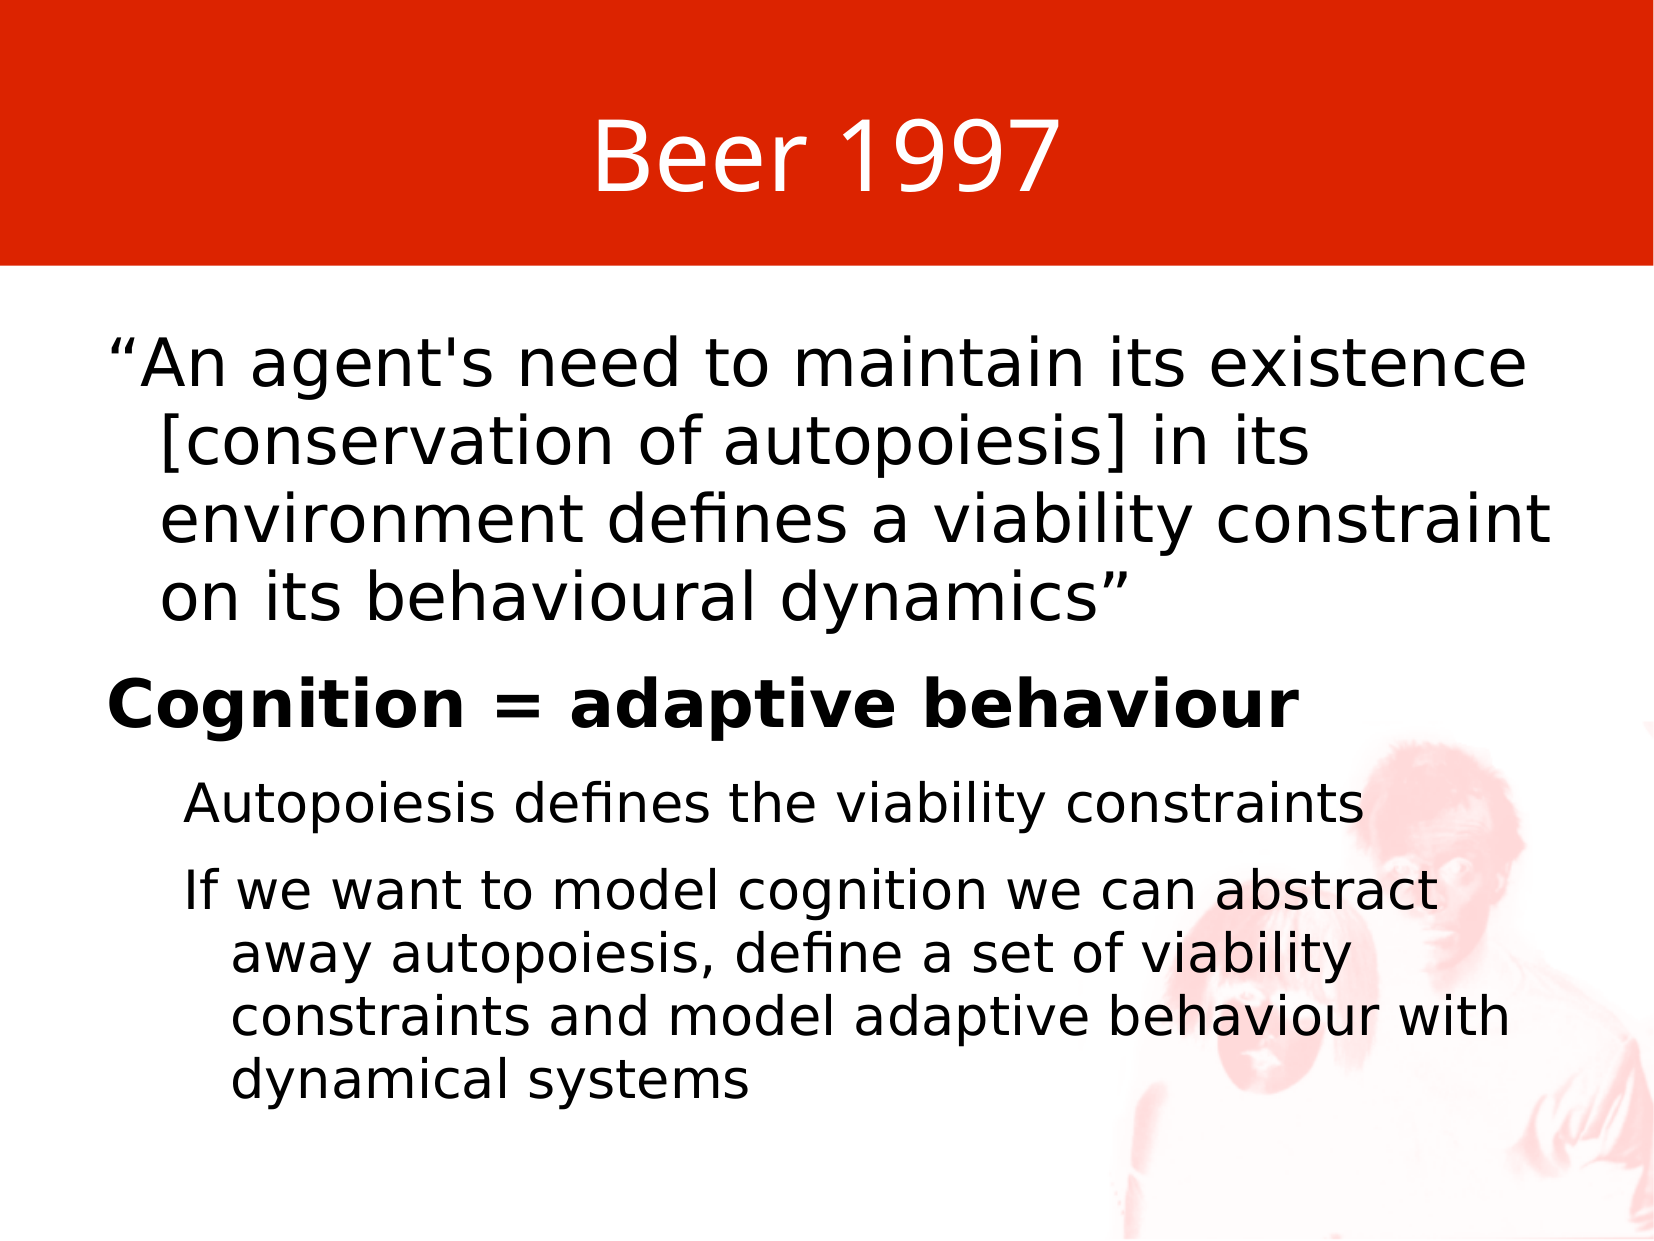

# Beer 1997
“An agent's need to maintain its existence [conservation of autopoiesis] in its environment defines a viability constraint on its behavioural dynamics”
Cognition = adaptive behaviour
Autopoiesis defines the viability constraints
If we want to model cognition we can abstract away autopoiesis, define a set of viability constraints and model adaptive behaviour with dynamical systems